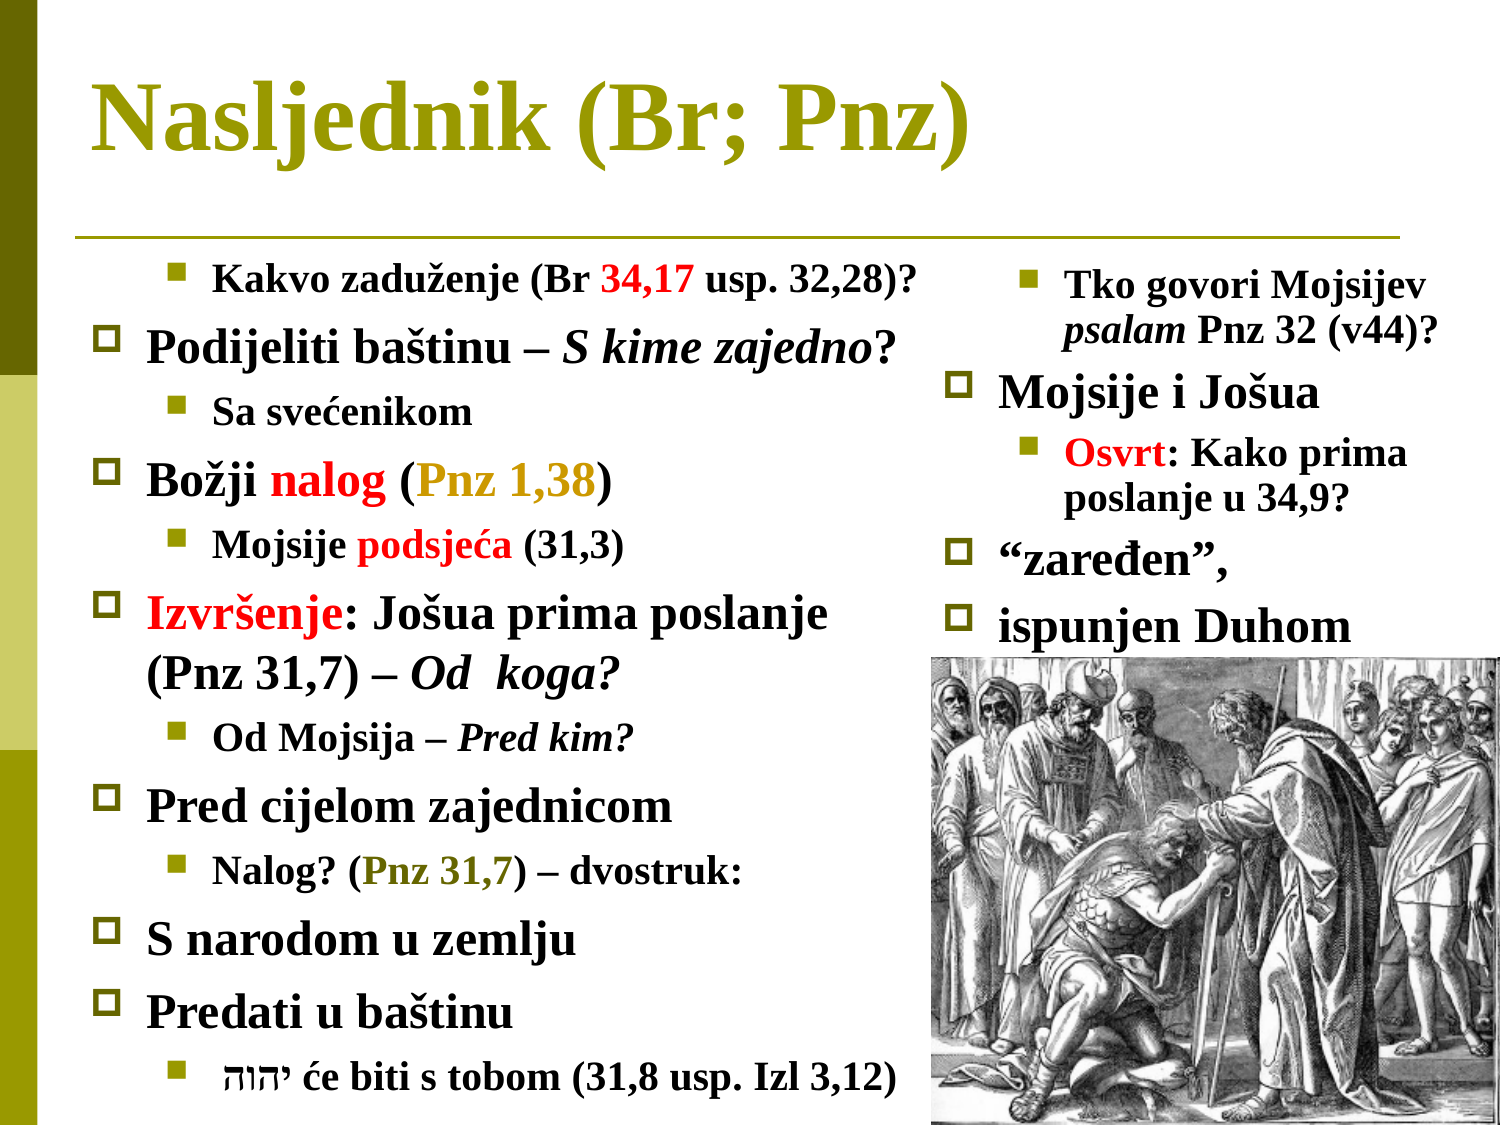

# Nasljednik (Br; Pnz)
Kakvo zaduženje (Br 34,17 usp. 32,28)?
Podijeliti baštinu – S kime zajedno?
Sa svećenikom
Božji nalog (Pnz 1,38)
Mojsije podsjeća (31,3)
Izvršenje: Jošua prima poslanje
(Pnz 31,7) – Od koga?
Od Mojsija – Pred kim?
Pred cijelom zajednicom
Nalog? (Pnz 31,7) – dvostruk:
S narodom u zemlju
Predati u baštinu
 יהוה će biti s tobom (31,8 usp. Izl 3,12)
Tko govori Mojsijev psalam Pnz 32 (v44)?
Mojsije i Jošua
Osvrt: Kako prima poslanje u 34,9?
“zaređen”,
ispunjen Duhom